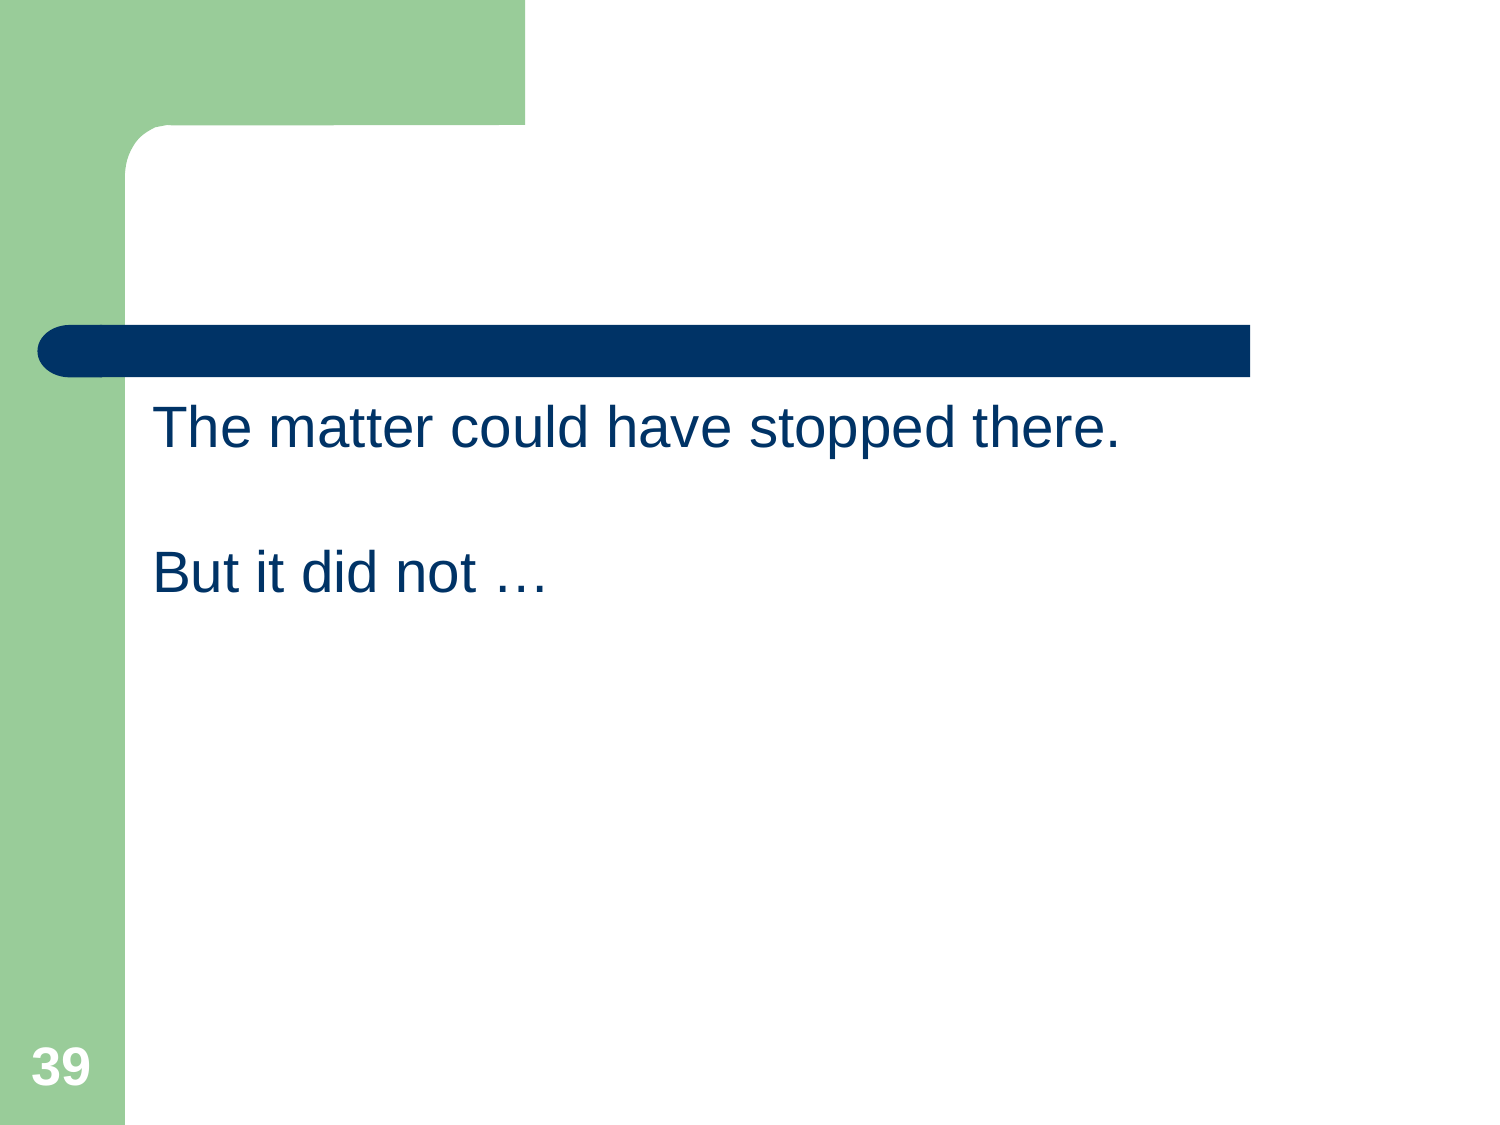

# The matter could have stopped there.
But it did not …
39